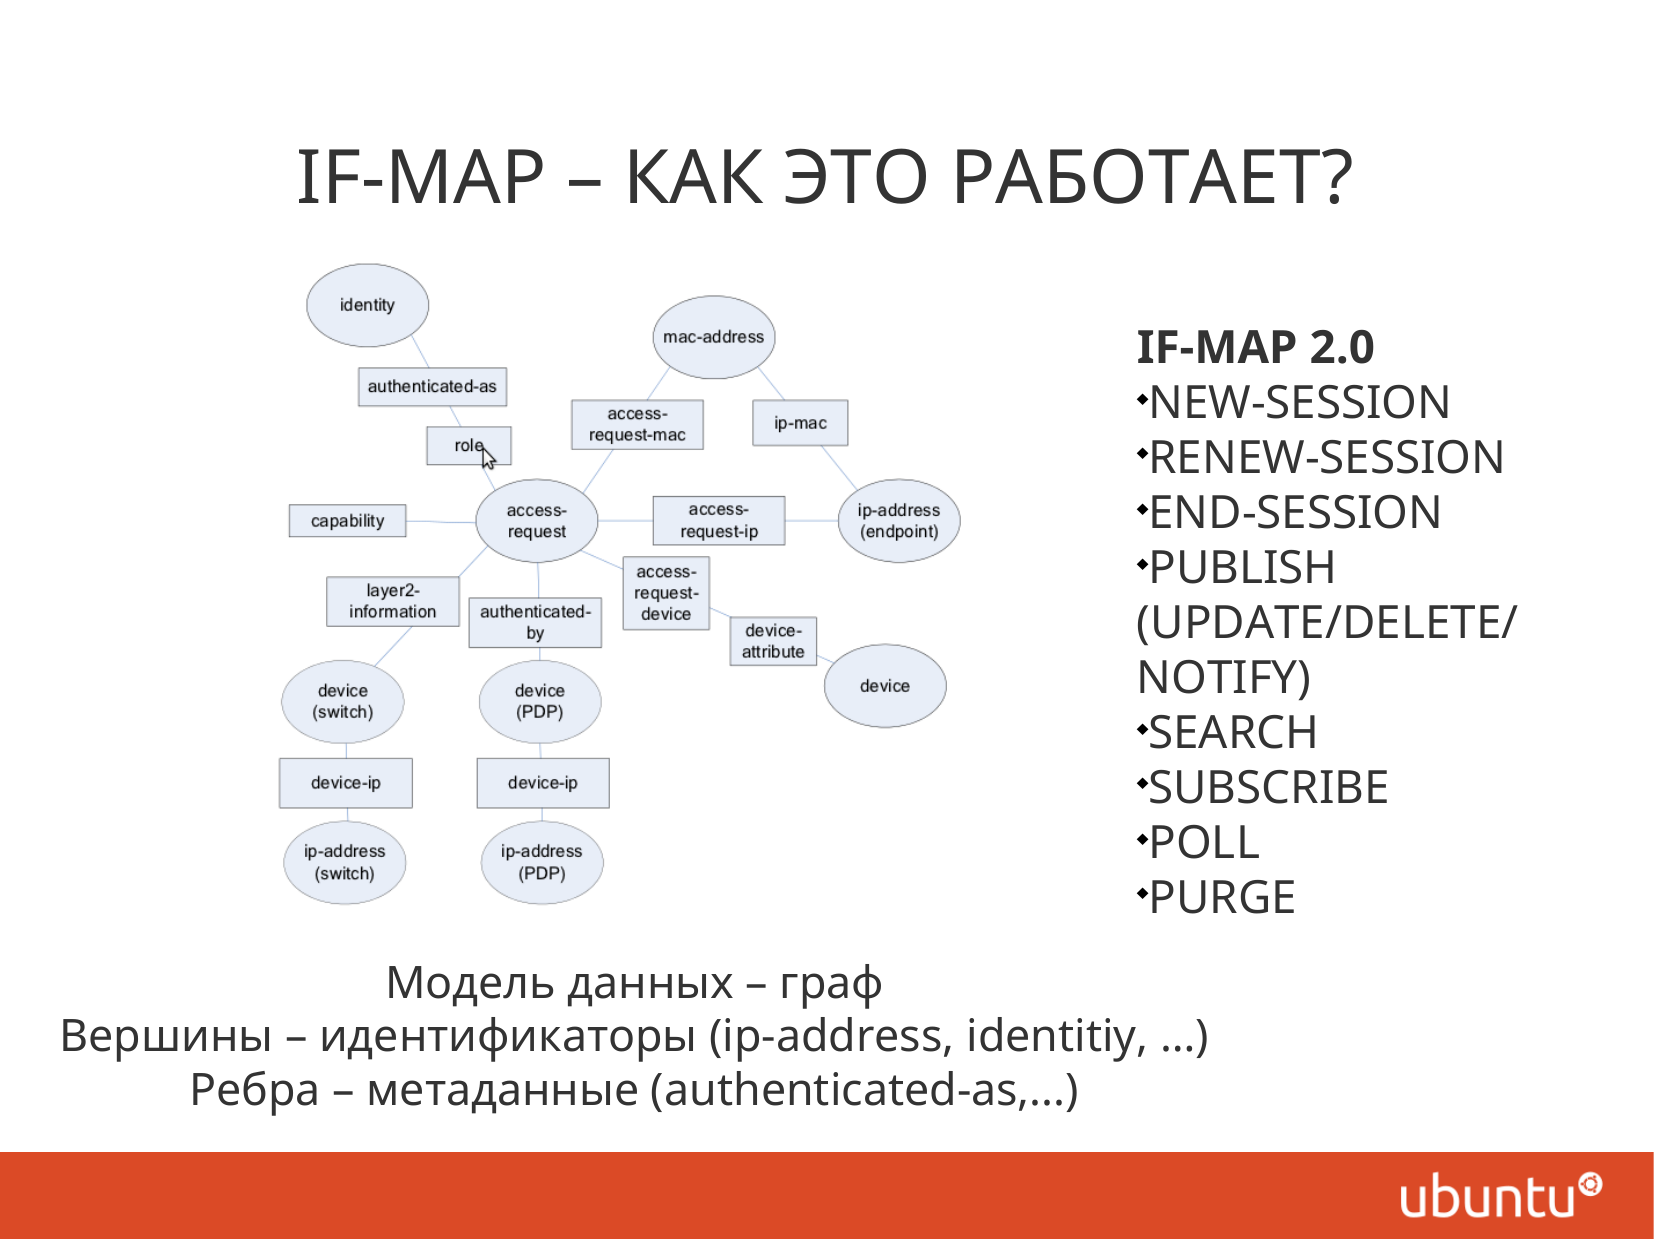

# IF-MAP – КАК ЭТО РАБОТАЕТ?
IF-MAP 2.0
NEW-SESSION
RENEW-SESSION
END-SESSION
PUBLISH (UPDATE/DELETE/NOTIFY)
SEARCH
SUBSCRIBE
POLL
PURGE
Модель данных – граф
Вершины – идентификаторы (ip-address, identitiy, …)
Ребра – метаданные (authenticated-as,...)